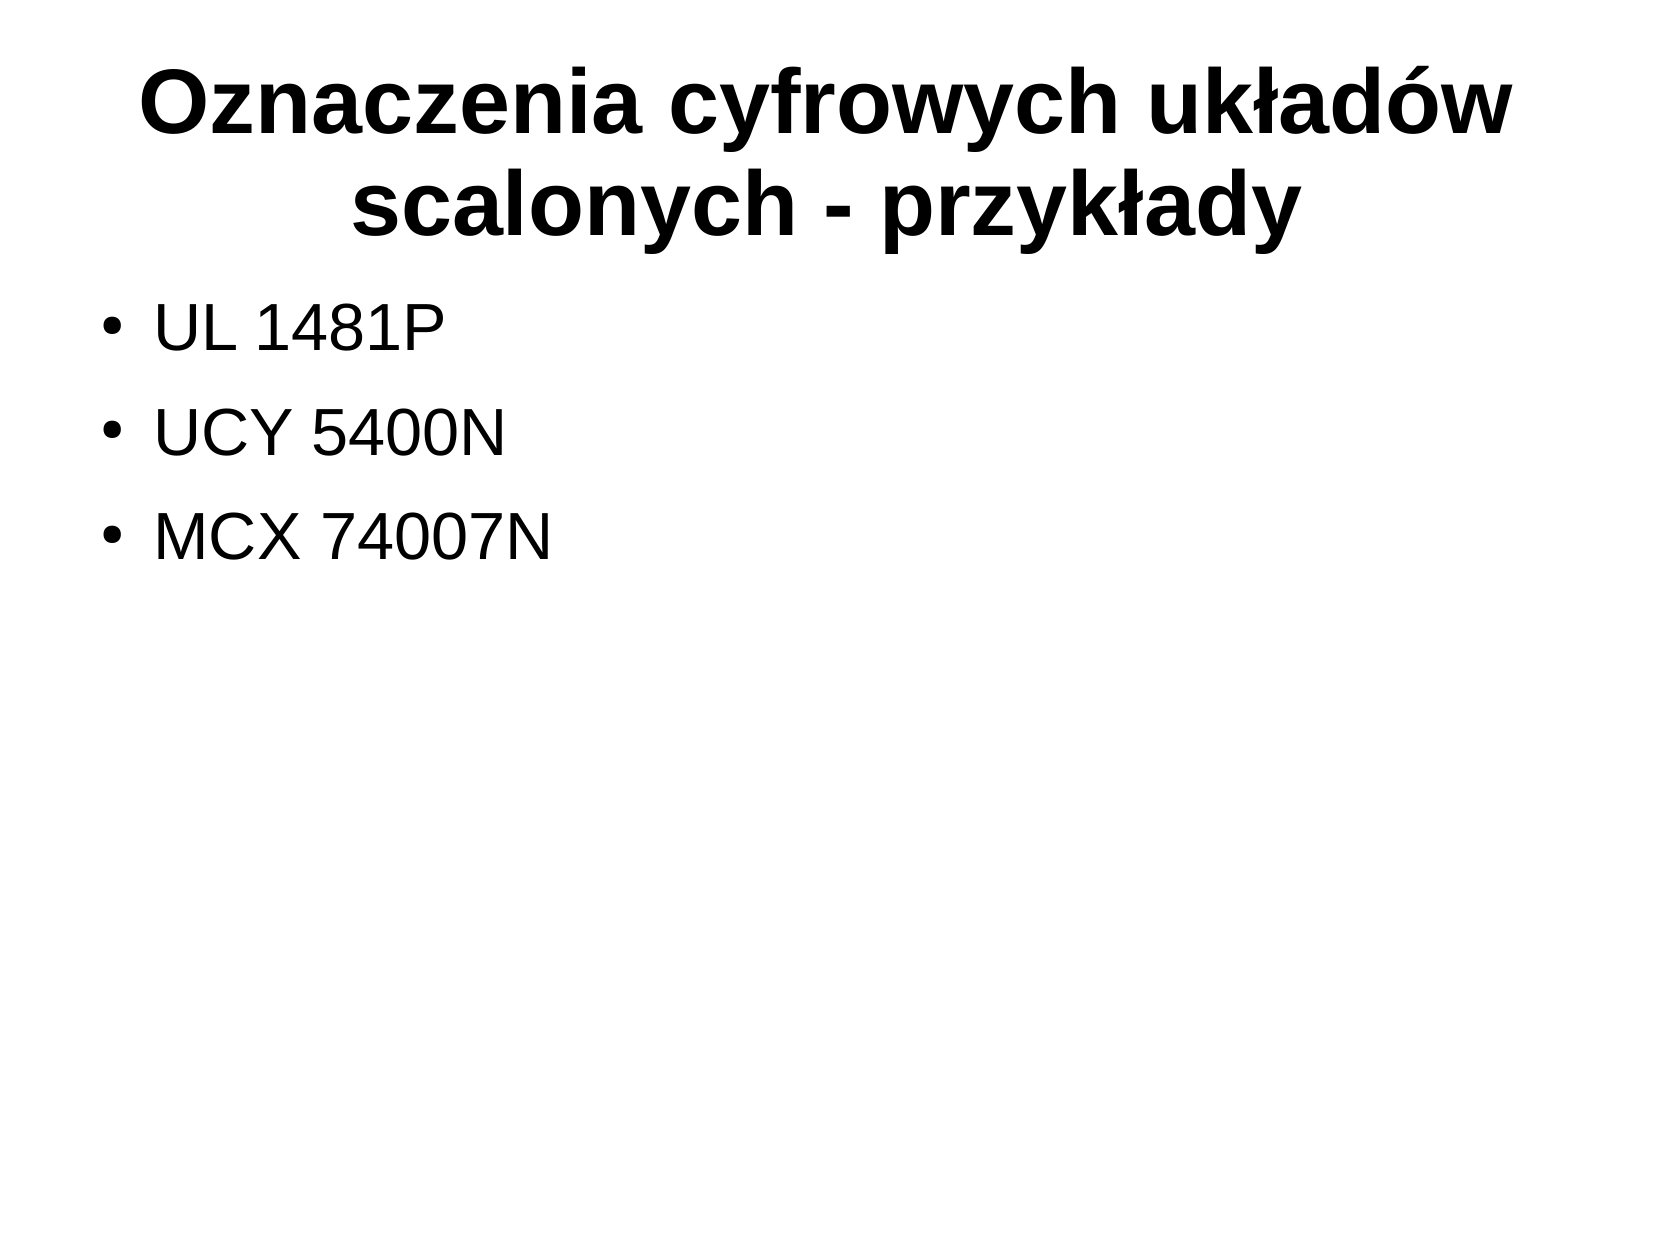

# Oznaczenia cyfrowych układów scalonych - przykłady
UL 1481P
UCY 5400N
MCX 74007N